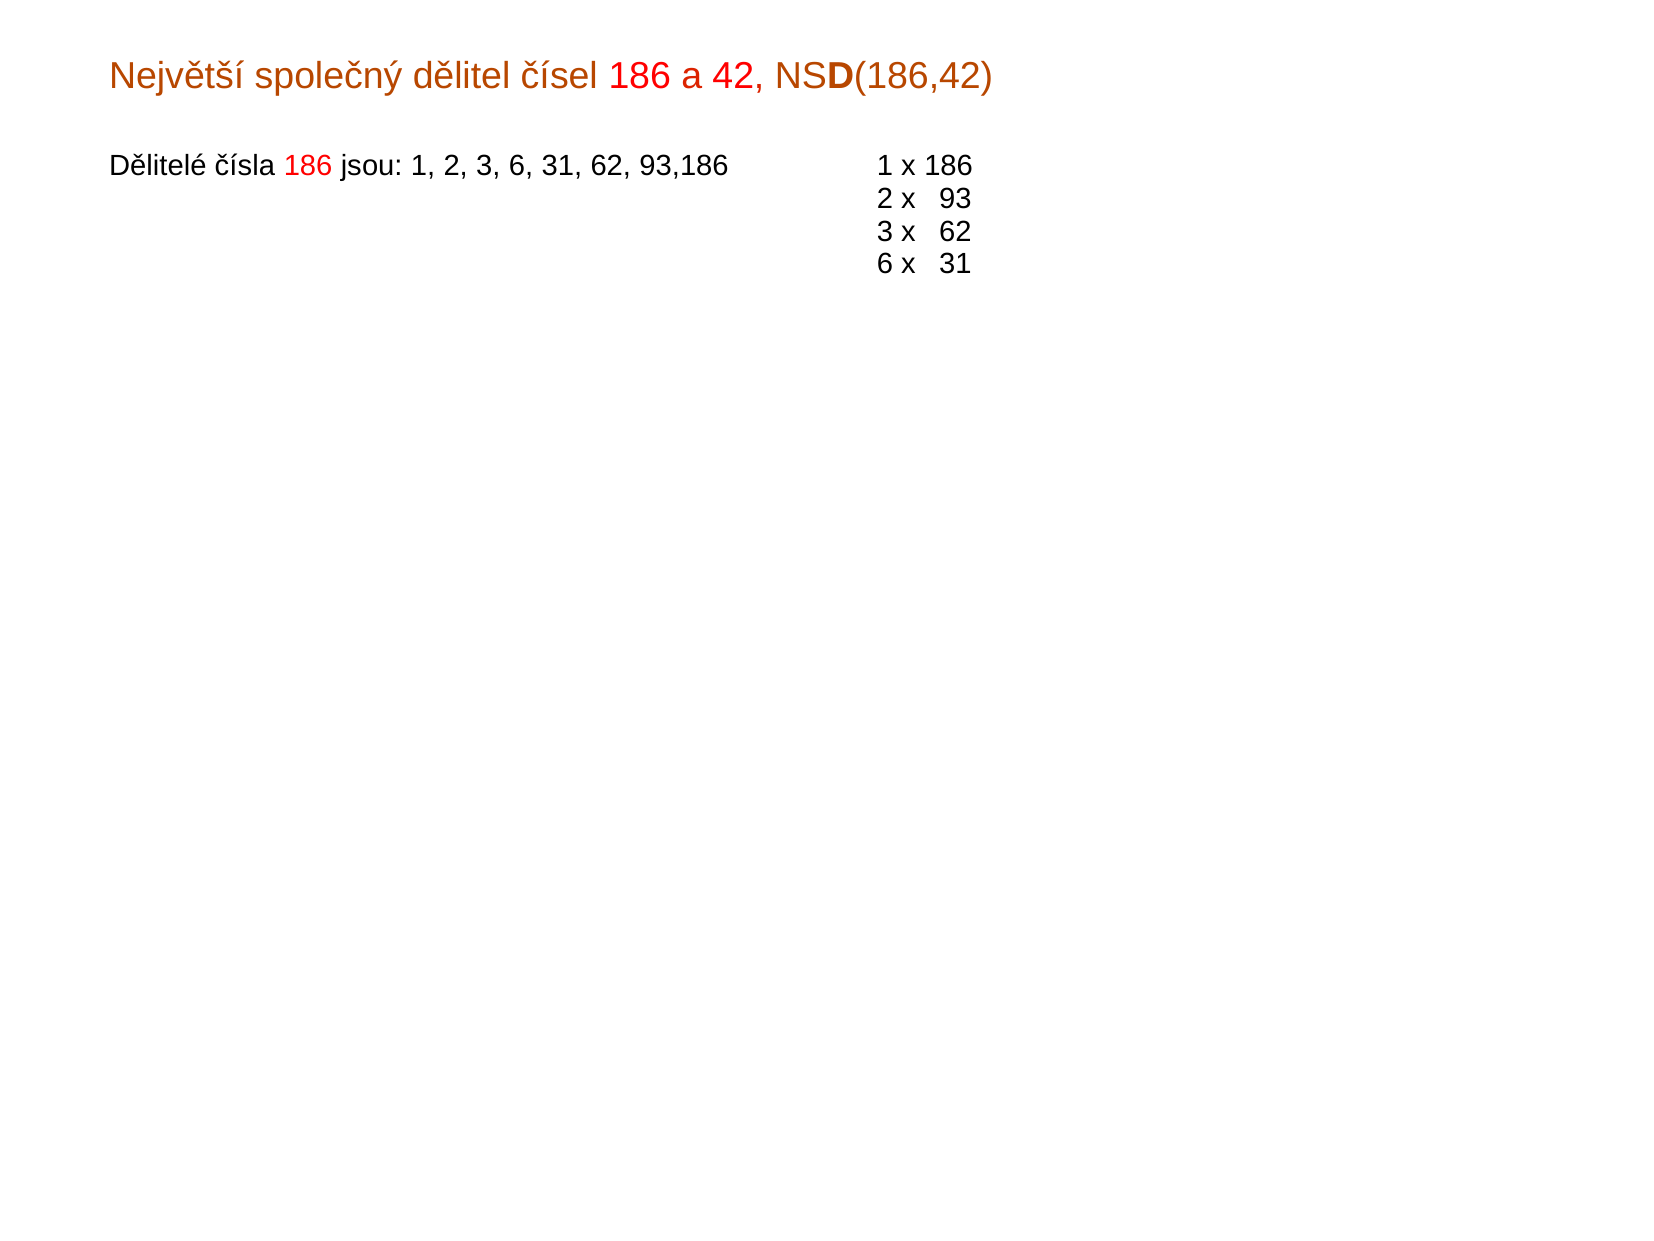

Největší společný dělitel čísel 186 a 42, NSD(186,42)
Dělitelé čísla 186 jsou: 1, 2, 3, 6, 31, 62, 93,186
1 x 186
2 x x93
3 x x62
6 x x31